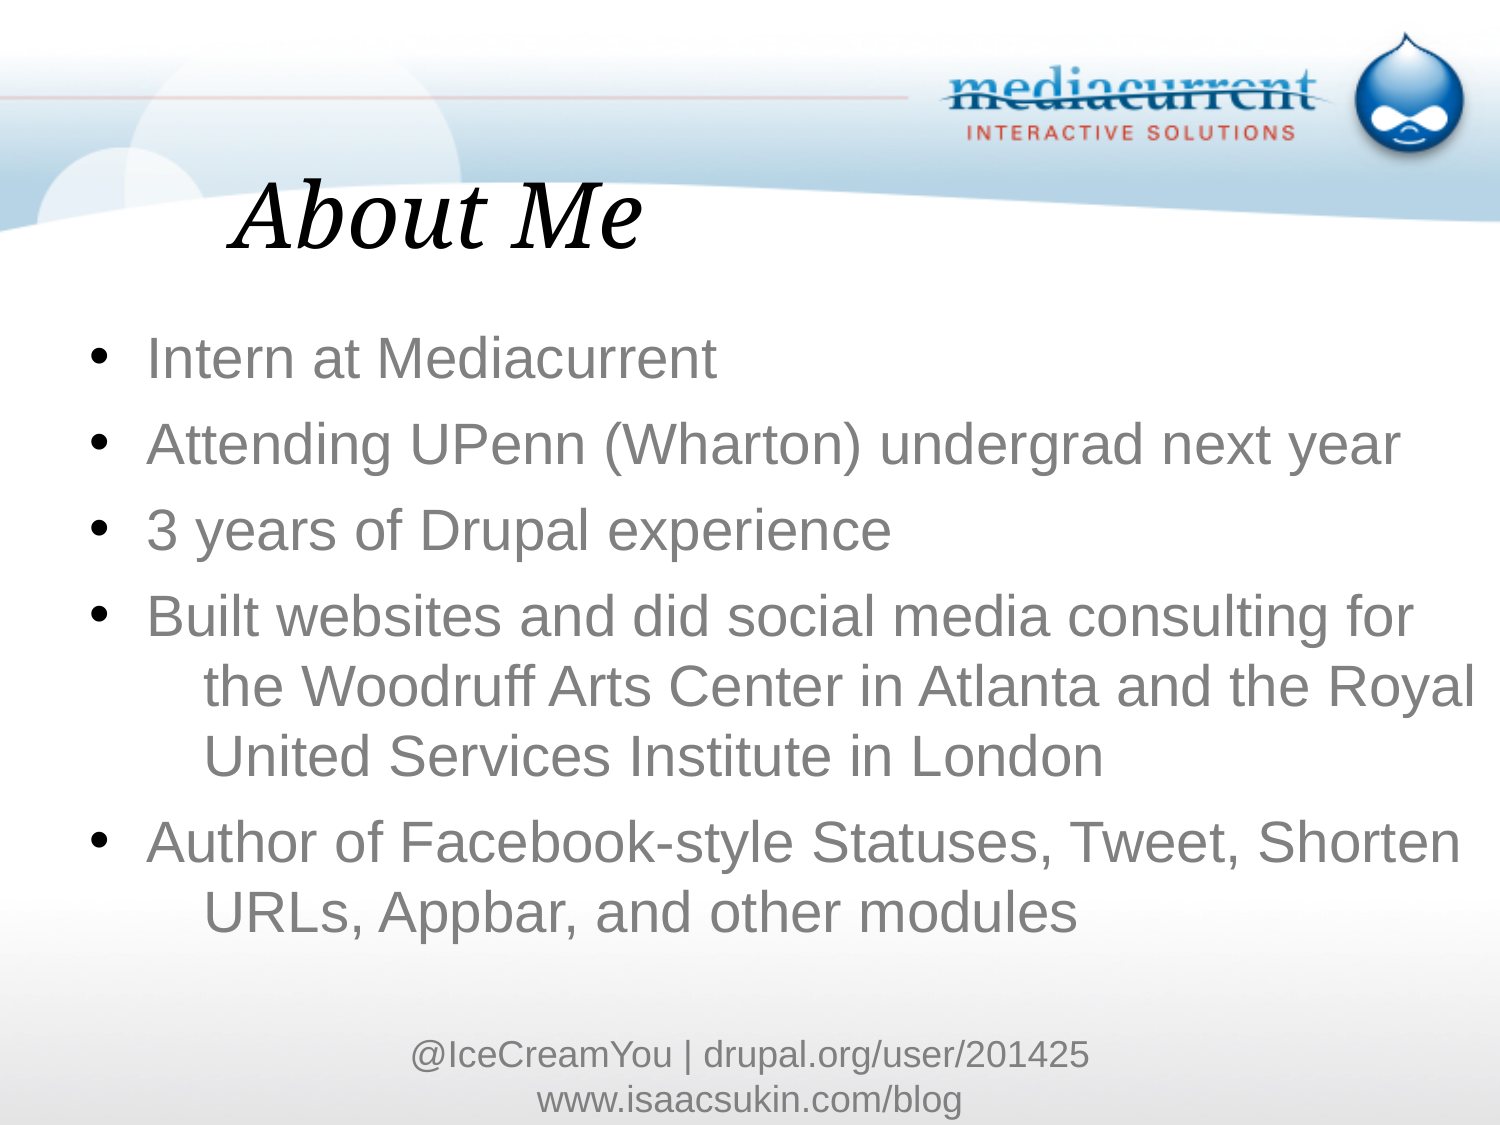

About Me
Intern at Mediacurrent
Attending UPenn (Wharton) undergrad next year
3 years of Drupal experience
Built websites and did social media consulting for the Woodruff Arts Center in Atlanta and the Royal United Services Institute in London
Author of Facebook-style Statuses, Tweet, Shorten URLs, Appbar, and other modules
@IceCreamYou | drupal.org/user/201425
www.isaacsukin.com/blog